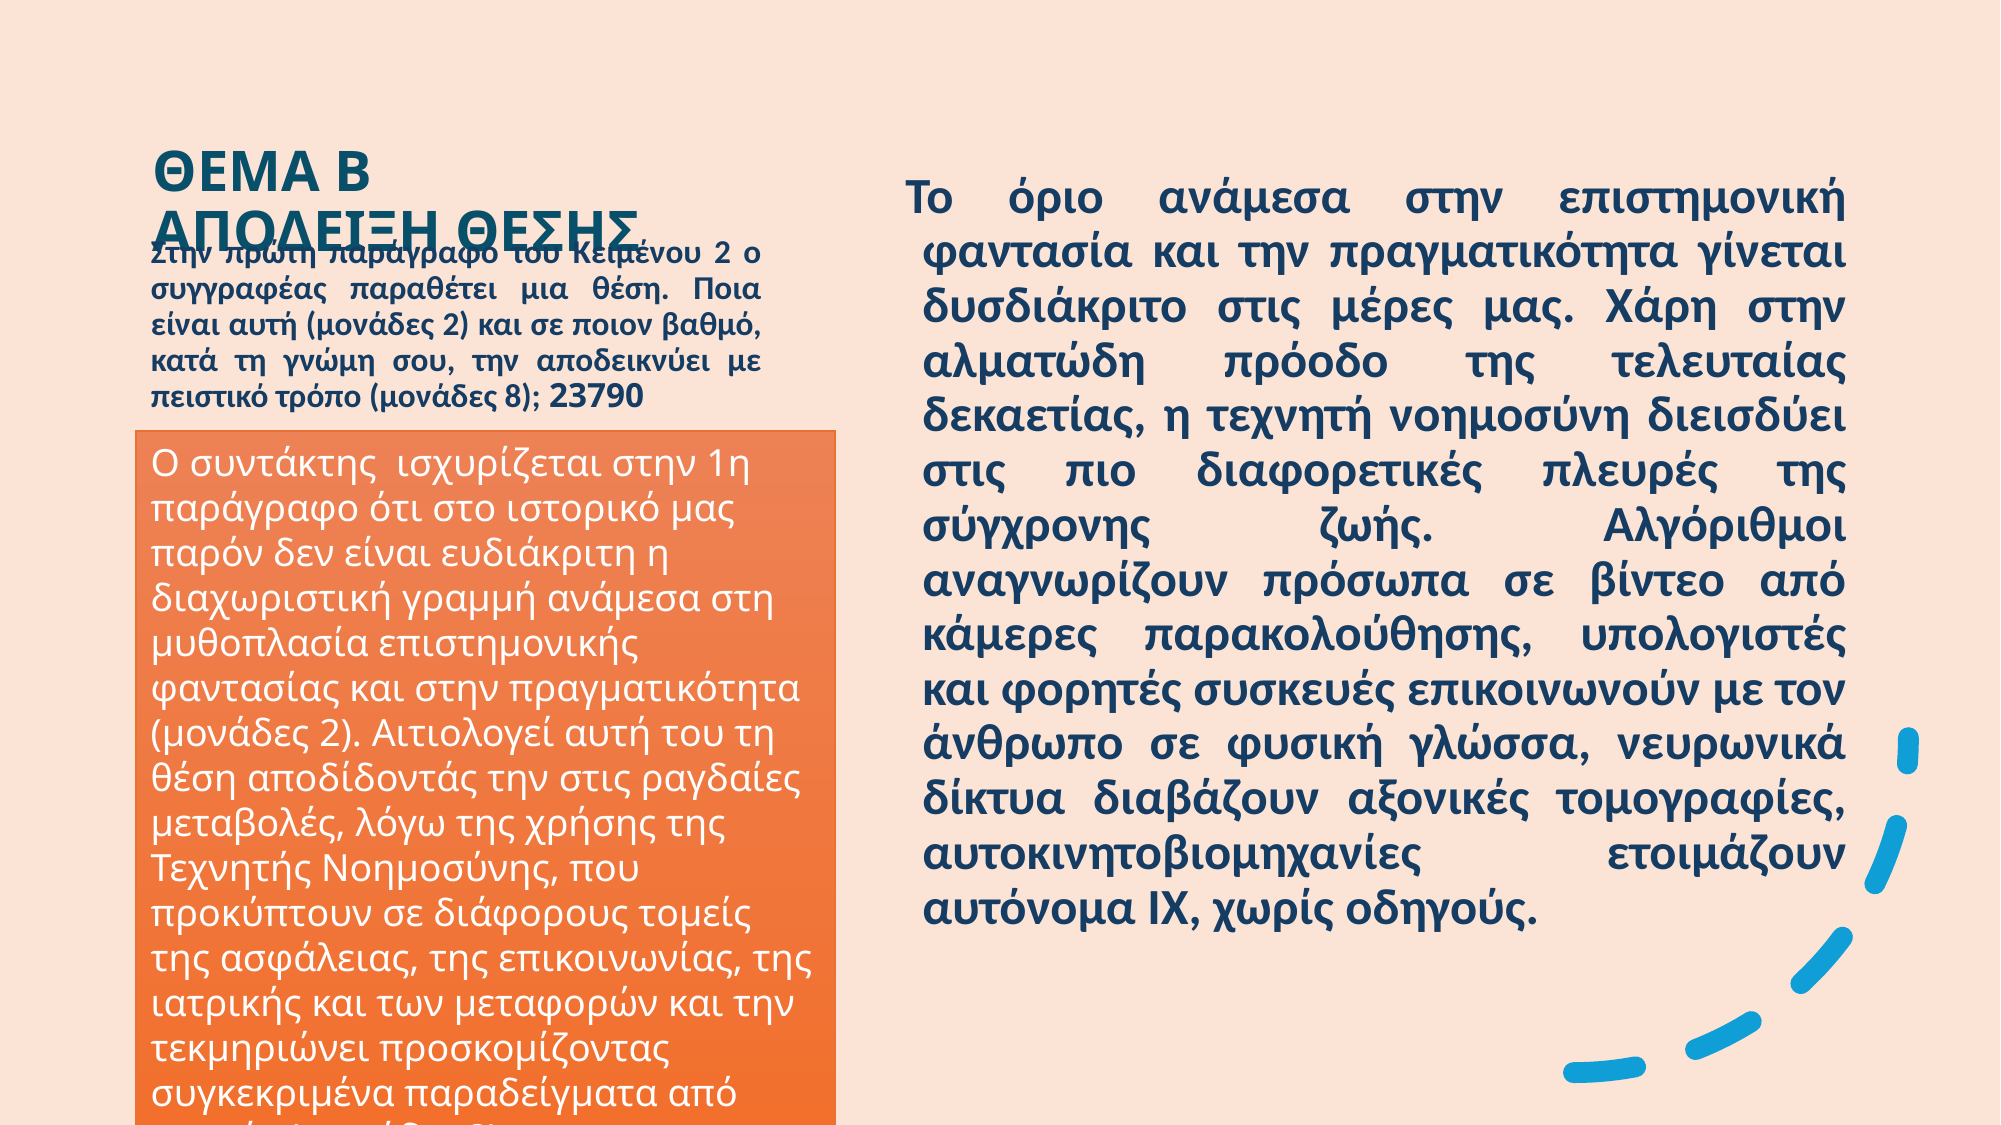

# ΘΕΜΑ Β ΑΠΟΔΕΙΞΗ ΘΕΣΗΣ
 Το όριο ανάμεσα στην επιστημονική φαντασία και την πραγματικότητα γίνεται δυσδιάκριτο στις μέρες μας. Χάρη στην αλματώδη πρόοδο της τελευταίας δεκαετίας, η τεχνητή νοημοσύνη διεισδύει στις πιο διαφορετικές πλευρές της σύγχρονης ζωής. Αλγόριθμοι αναγνωρίζουν πρόσωπα σε βίντεο από κάμερες παρακολούθησης, υπολογιστές και φορητές συσκευές επικοινωνούν με τον άνθρωπο σε φυσική γλώσσα, νευρωνικά δίκτυα διαβάζουν αξονικές τομογραφίες, αυτοκινητοβιομηχανίες ετοιμάζουν αυτόνομα ΙΧ, χωρίς οδηγούς.
Στην πρώτη παράγραφο του Κειμένου 2 ο συγγραφέας παραθέτει μια θέση. Ποια είναι αυτή (μονάδες 2) και σε ποιον βαθμό, κατά τη γνώμη σου, την αποδεικνύει με πειστικό τρόπο (μονάδες 8); 23790
Ο συντάκτης  ισχυρίζεται στην 1η παράγραφο ότι στο ιστορικό μας παρόν δεν είναι ευδιάκριτη η διαχωριστική γραμμή ανάμεσα στη μυθοπλασία επιστημονικής φαντασίας και στην πραγματικότητα (μονάδες 2). Αιτιολογεί αυτή του τη θέση αποδίδοντάς την στις ραγδαίες μεταβολές, λόγω της χρήσης της Τεχνητής Νοημοσύνης, που προκύπτουν σε διάφορους τομείς της ασφάλειας, της επικοινωνίας, της ιατρικής και των μεταφορών και την τεκμηριώνει προσκομίζοντας συγκεκριμένα παραδείγματα από αυτούς ( μονάδες 8).